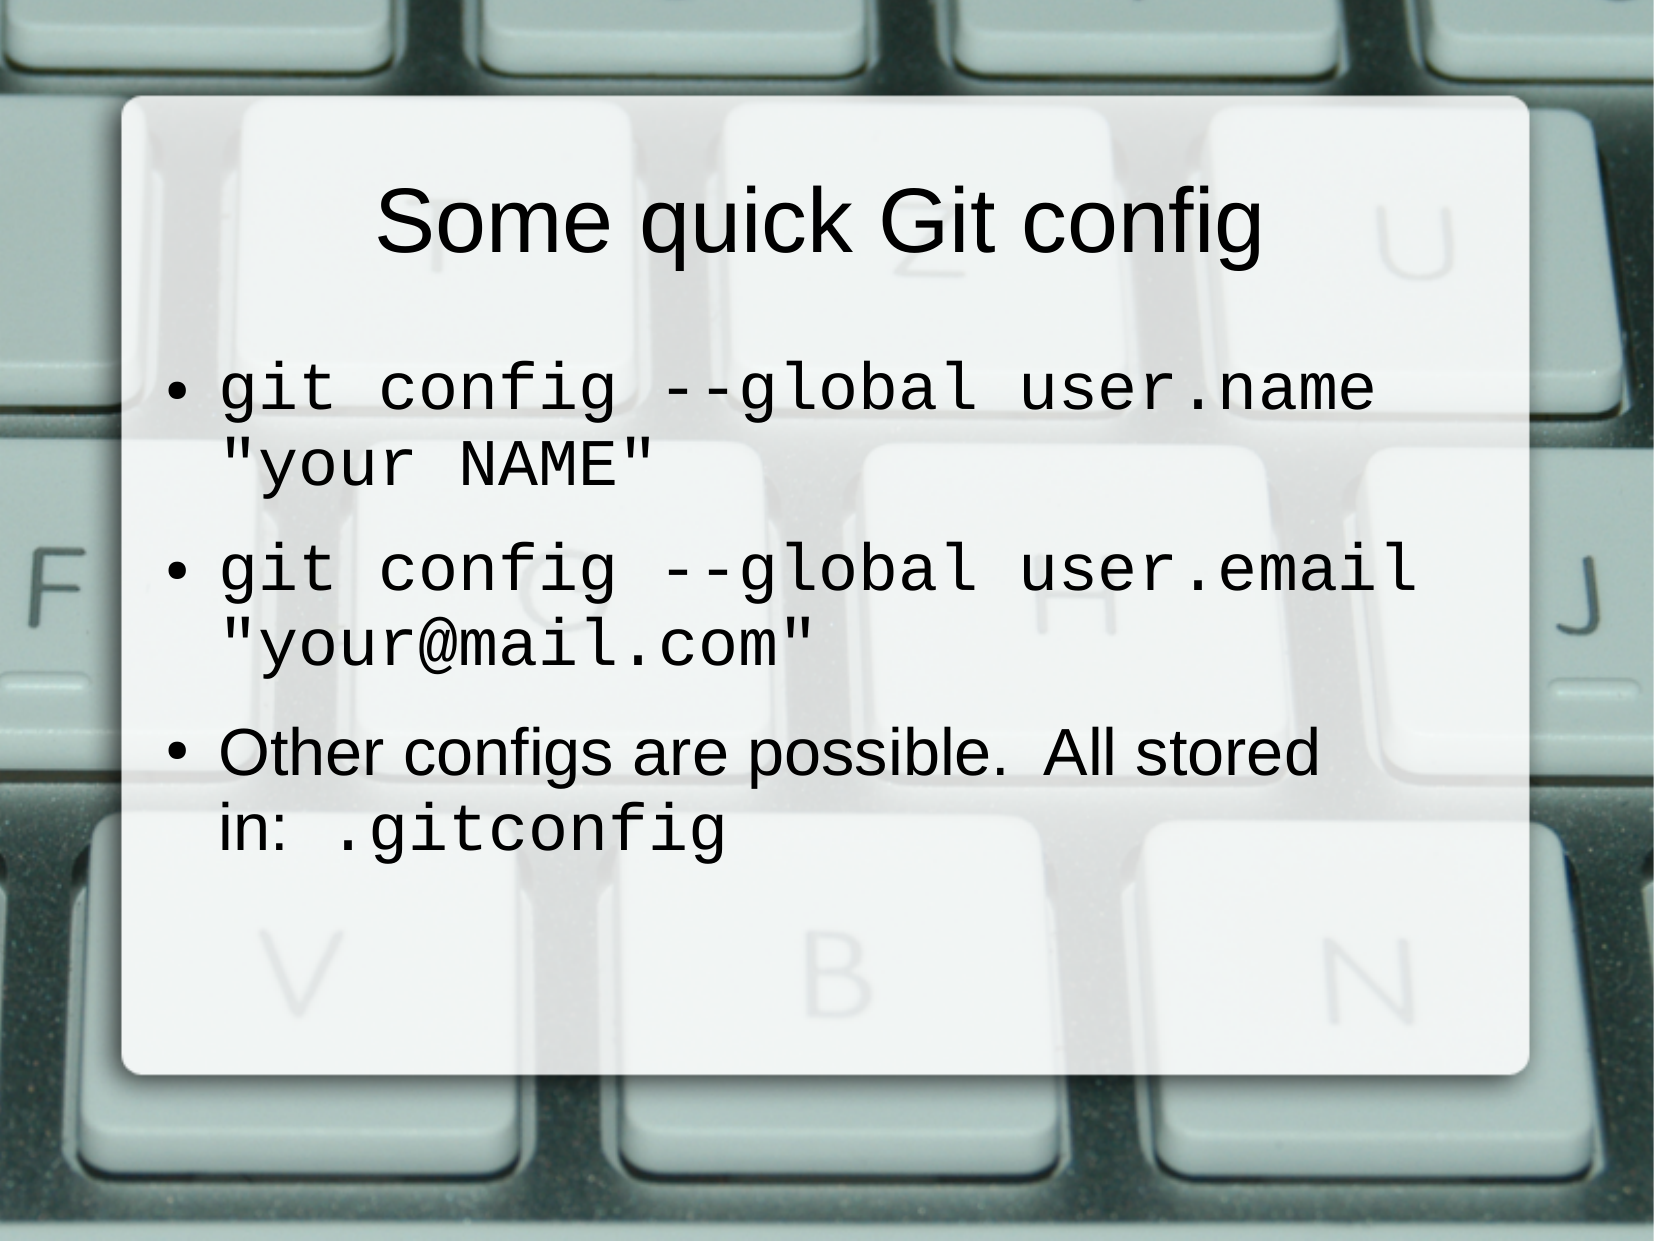

# Some quick Git config
git config --global user.name "your NAME"
git config --global user.email "your@mail.com"
Other configs are possible. All stored in: .gitconfig